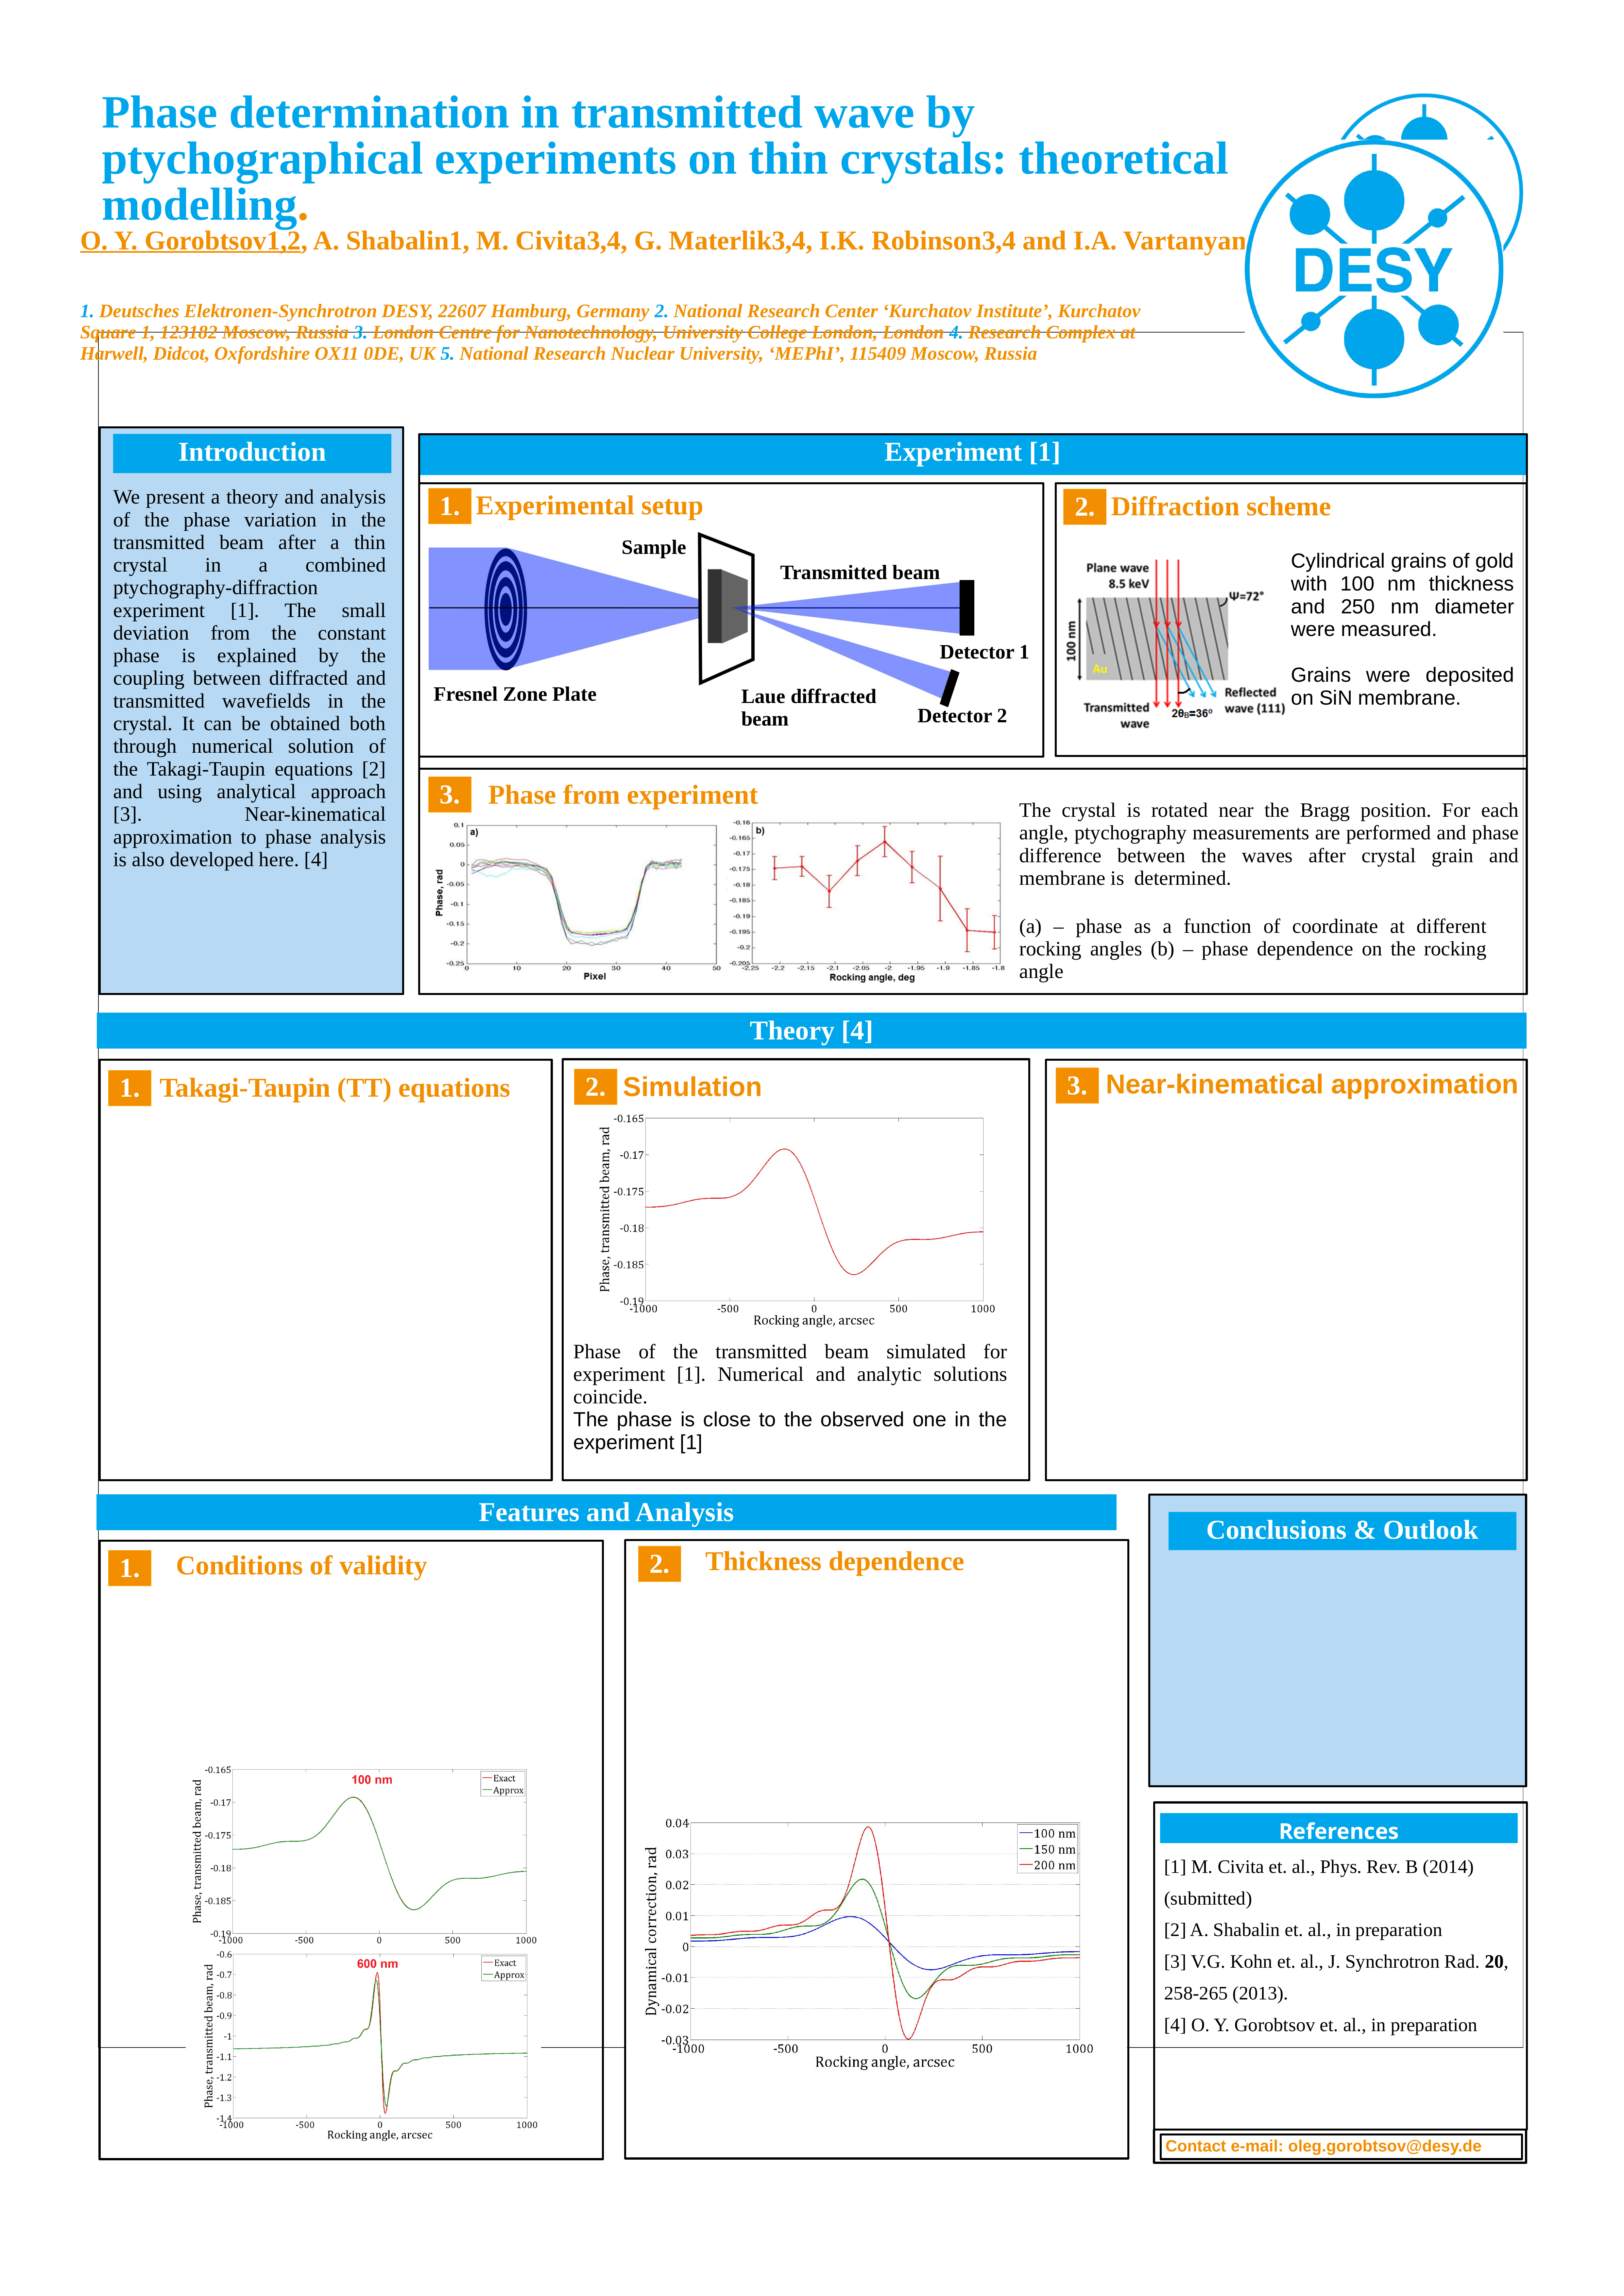

Phase determination in transmitted wave by ptychographical experiments on thin crystals: theoretical modelling.
O. Y. Gorobtsov1,2, A. Shabalin1, M. Civita3,4, G. Materlik3,4, I.K. Robinson3,4 and I.A. Vartanyants1,5
1. Deutsches Elektronen-Synchrotron DESY, 22607 Hamburg, Germany 2. National Research Center ‘Kurchatov Institute’, Kurchatov Square 1, 123182 Moscow, Russia 3. London Centre for Nanotechnology, University College London, London 4. Research Complex at Harwell, Didcot, Oxfordshire OX11 0DE, UK 5. National Research Nuclear University, ‘MEPhI’, 115409 Moscow, Russia
Introduction
Experiment [1]
We present a theory and analysis of the phase variation in the transmitted beam after a thin crystal in a combined ptychography-diffraction experiment [1]. The small deviation from the constant phase is explained by the coupling between diffracted and transmitted wavefields in the crystal. It can be obtained both through numerical solution of the Takagi-Taupin equations [2] and using analytical approach [3]. Near-kinematical approximation to phase analysis is also developed here. [4]
Experimental setup
1.
Diffraction scheme
2.
Sample
Cylindrical grains of gold with 100 nm thickness and 250 nm diameter were measured.
Grains were deposited on SiN membrane.
Transmitted beam
Detector 1
Fresnel Zone Plate
Laue diffracted beam
Detector 2
3.
Phase from experiment
The crystal is rotated near the Bragg position. For each angle, ptychography measurements are performed and phase difference between the waves after crystal grain and membrane is determined.
(a) – phase as a function of coordinate at different rocking angles (b) – phase dependence on the rocking angle
Theory [4]
Near-kinematical approximation
3.
2.
Simulation
1.
Takagi-Taupin (TT) equations
Phase of the transmitted beam simulated for experiment [1]. Numerical and analytic solutions coincide.
The phase is close to the observed one in the experiment [1]
Features and Analysis
Conclusions & Outlook
Thickness dependence
2.
Conditions of validity
1.
References
[1] M. Civita et. al., Phys. Rev. B (2014) (submitted)
[2] A. Shabalin et. al., in preparation
[3] V.G. Kohn et. al., J. Synchrotron Rad. 20, 258-265 (2013).
[4] O. Y. Gorobtsov et. al., in preparation
Contact e-mail: oleg.gorobtsov@desy.de